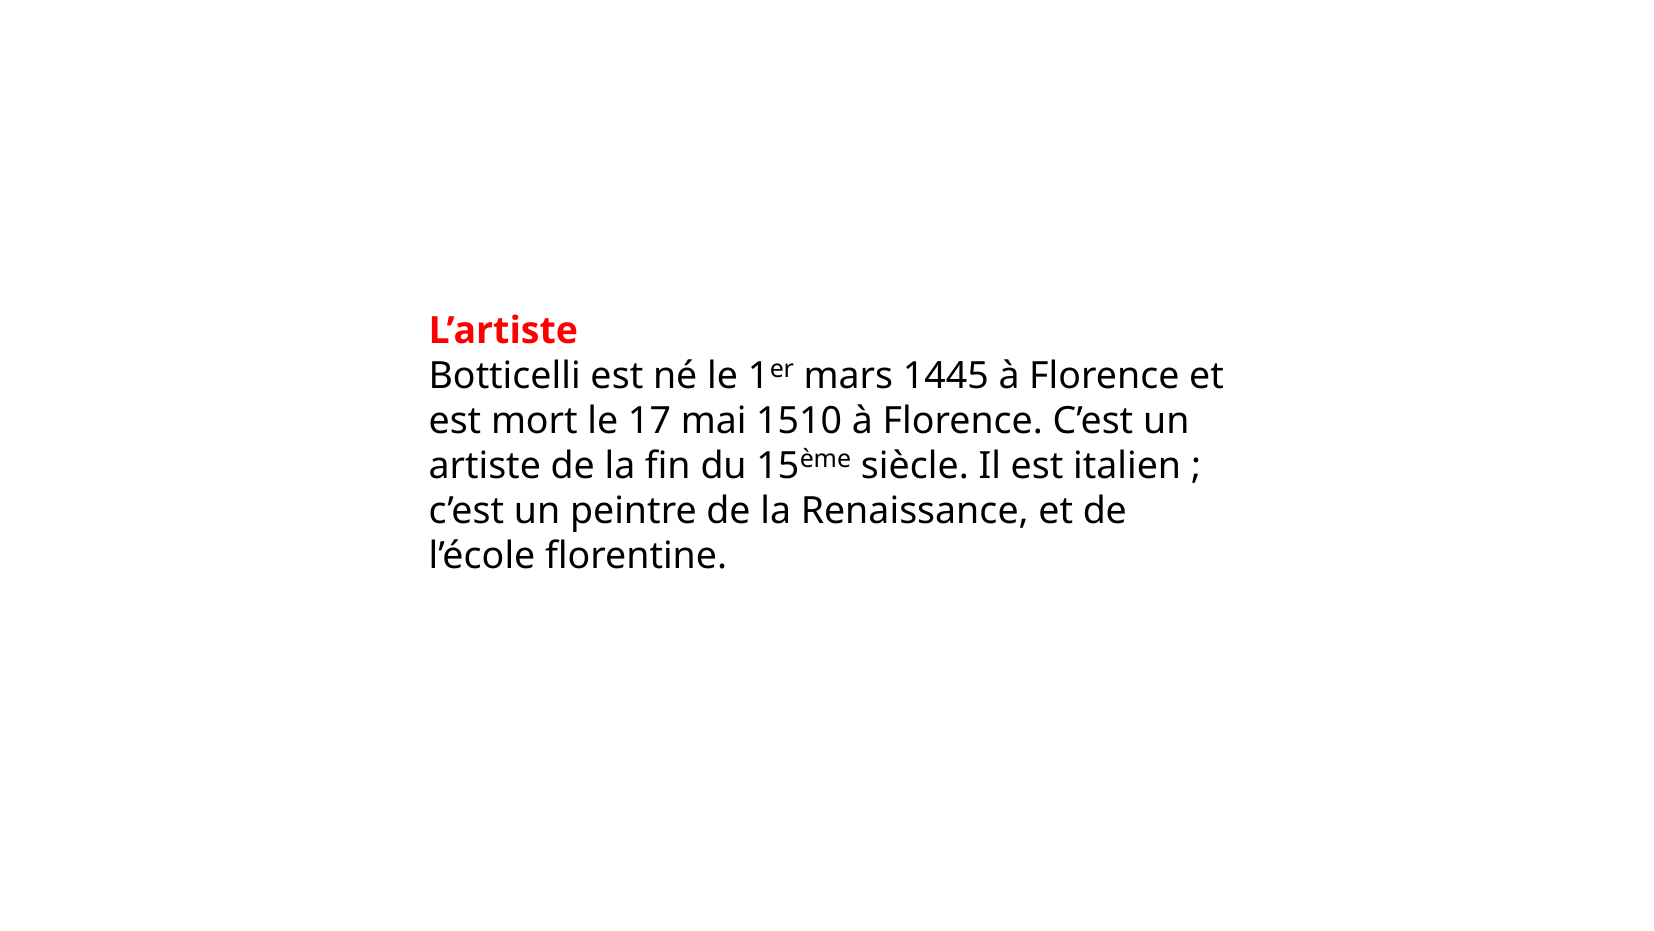

L’artiste
Botticelli est né le 1er mars 1445 à Florence et est mort le 17 mai 1510 à Florence. C’est un artiste de la fin du 15ème siècle. Il est italien ; c’est un peintre de la Renaissance, et de l’école florentine.